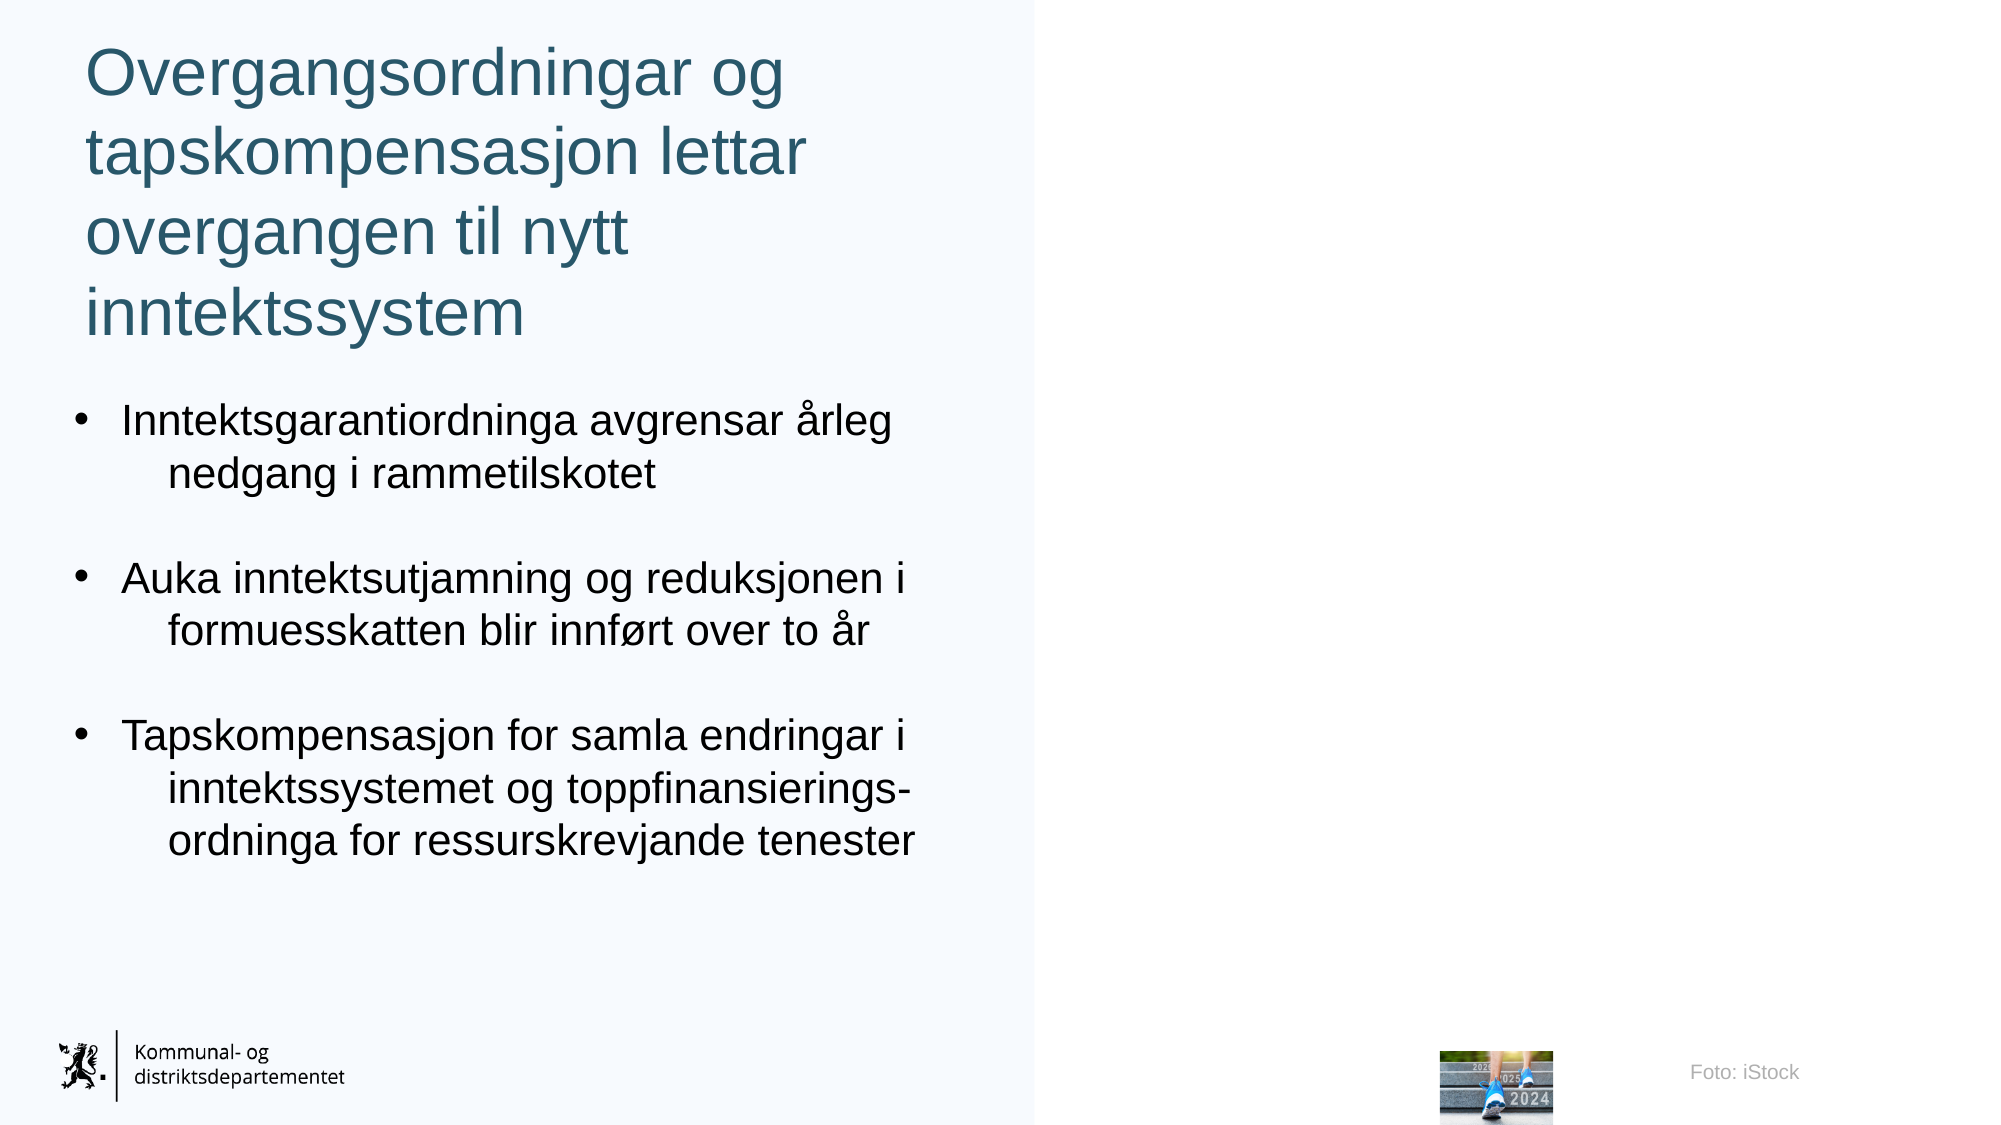

Overgangsordningar og tapskompensasjon lettar overgangen til nytt inntektssystem
Inntektsgarantiordninga avgrensar årleg nedgang i rammetilskotet
Auka inntektsutjamning og reduksjonen i formuesskatten blir innført over to år
Tapskompensasjon for samla endringar i inntektssystemet og toppfinansierings-ordninga for ressurskrevjande tenester
.
# Foto: iStock